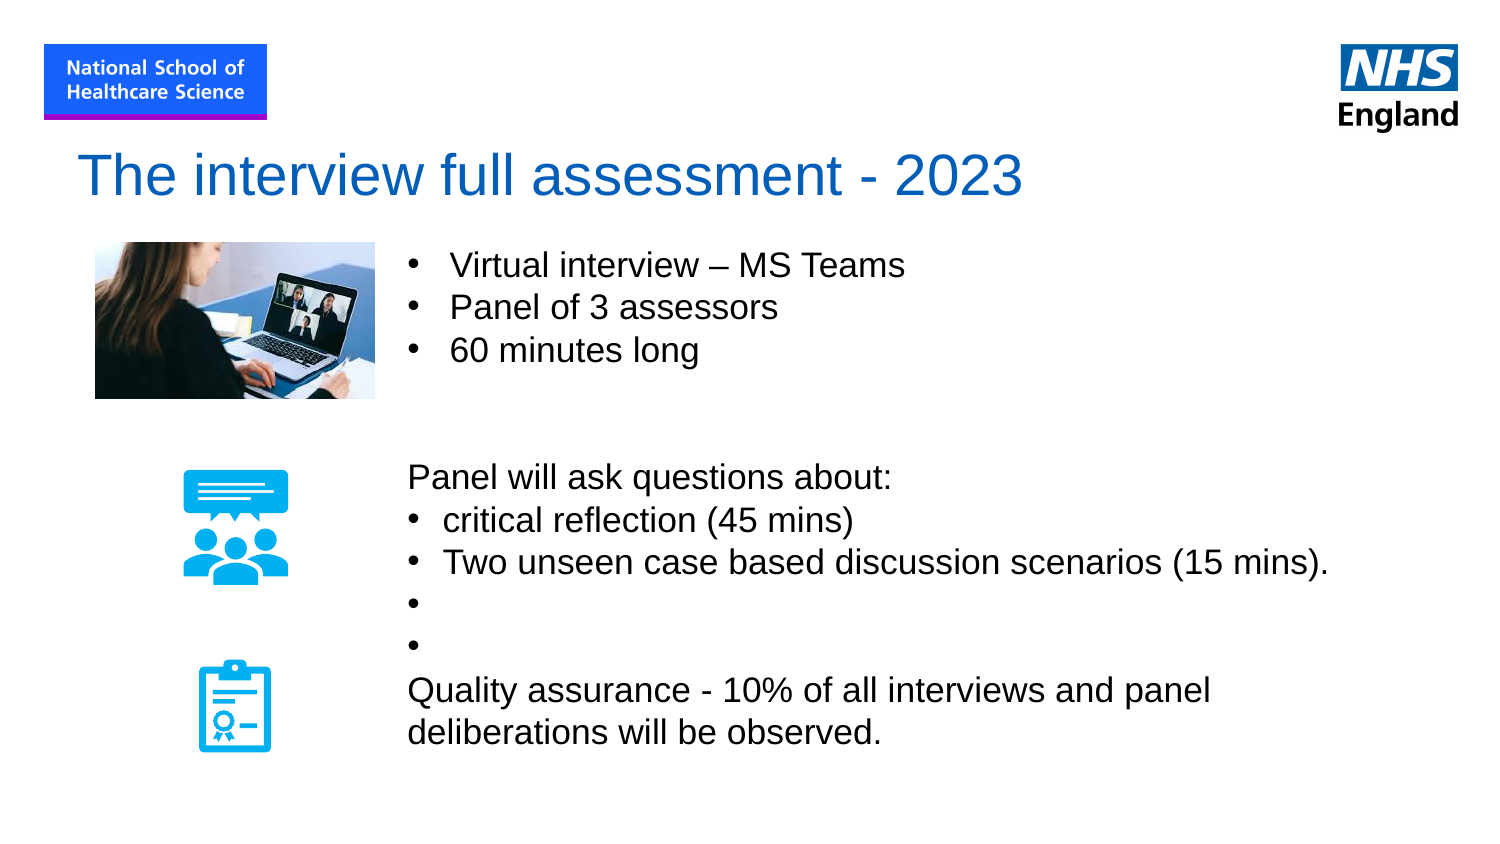

# The interview full assessment - 2023
Virtual interview – MS Teams
Panel of 3 assessors
60 minutes long
Panel will ask questions about:
critical reflection (45 mins)
Two unseen case based discussion scenarios (15 mins).
Quality assurance - 10% of all interviews and panel deliberations will be observed.